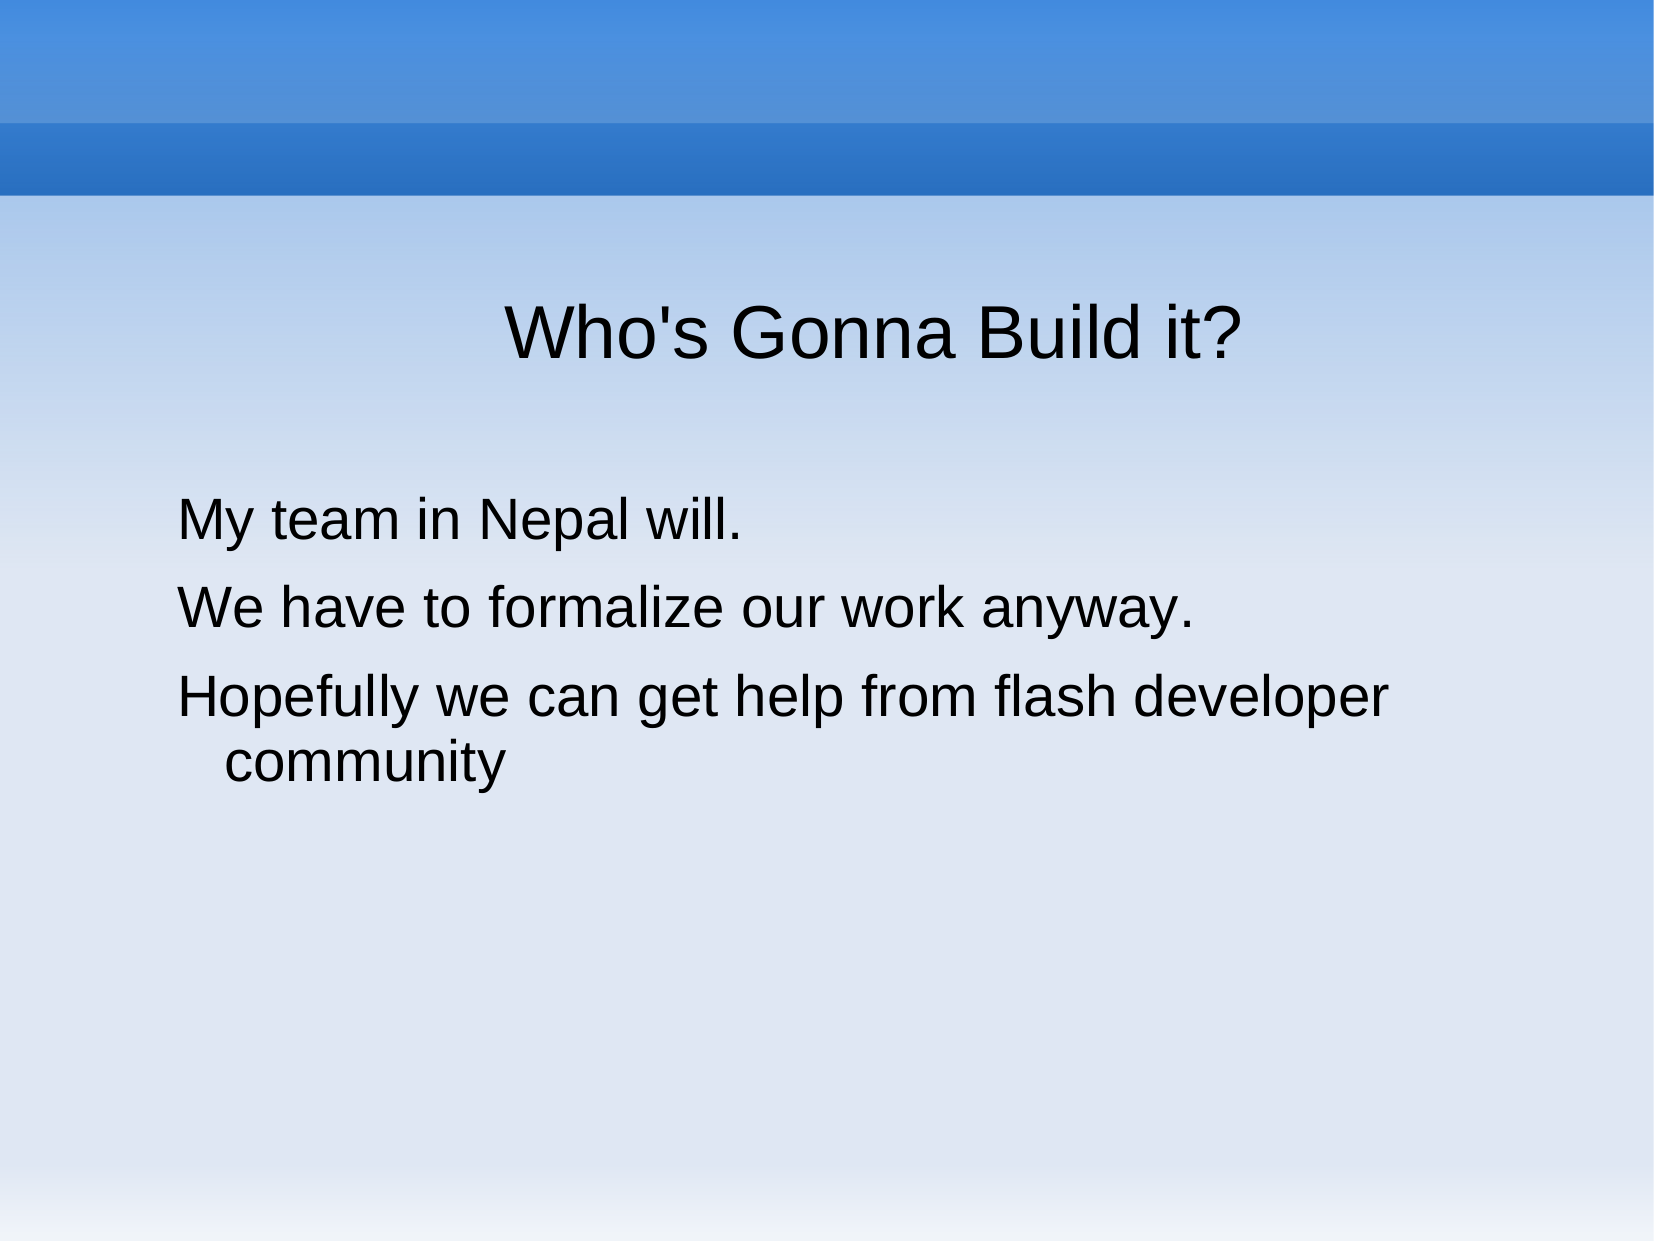

#
Who's Gonna Build it?
My team in Nepal will.
We have to formalize our work anyway.
Hopefully we can get help from flash developer community